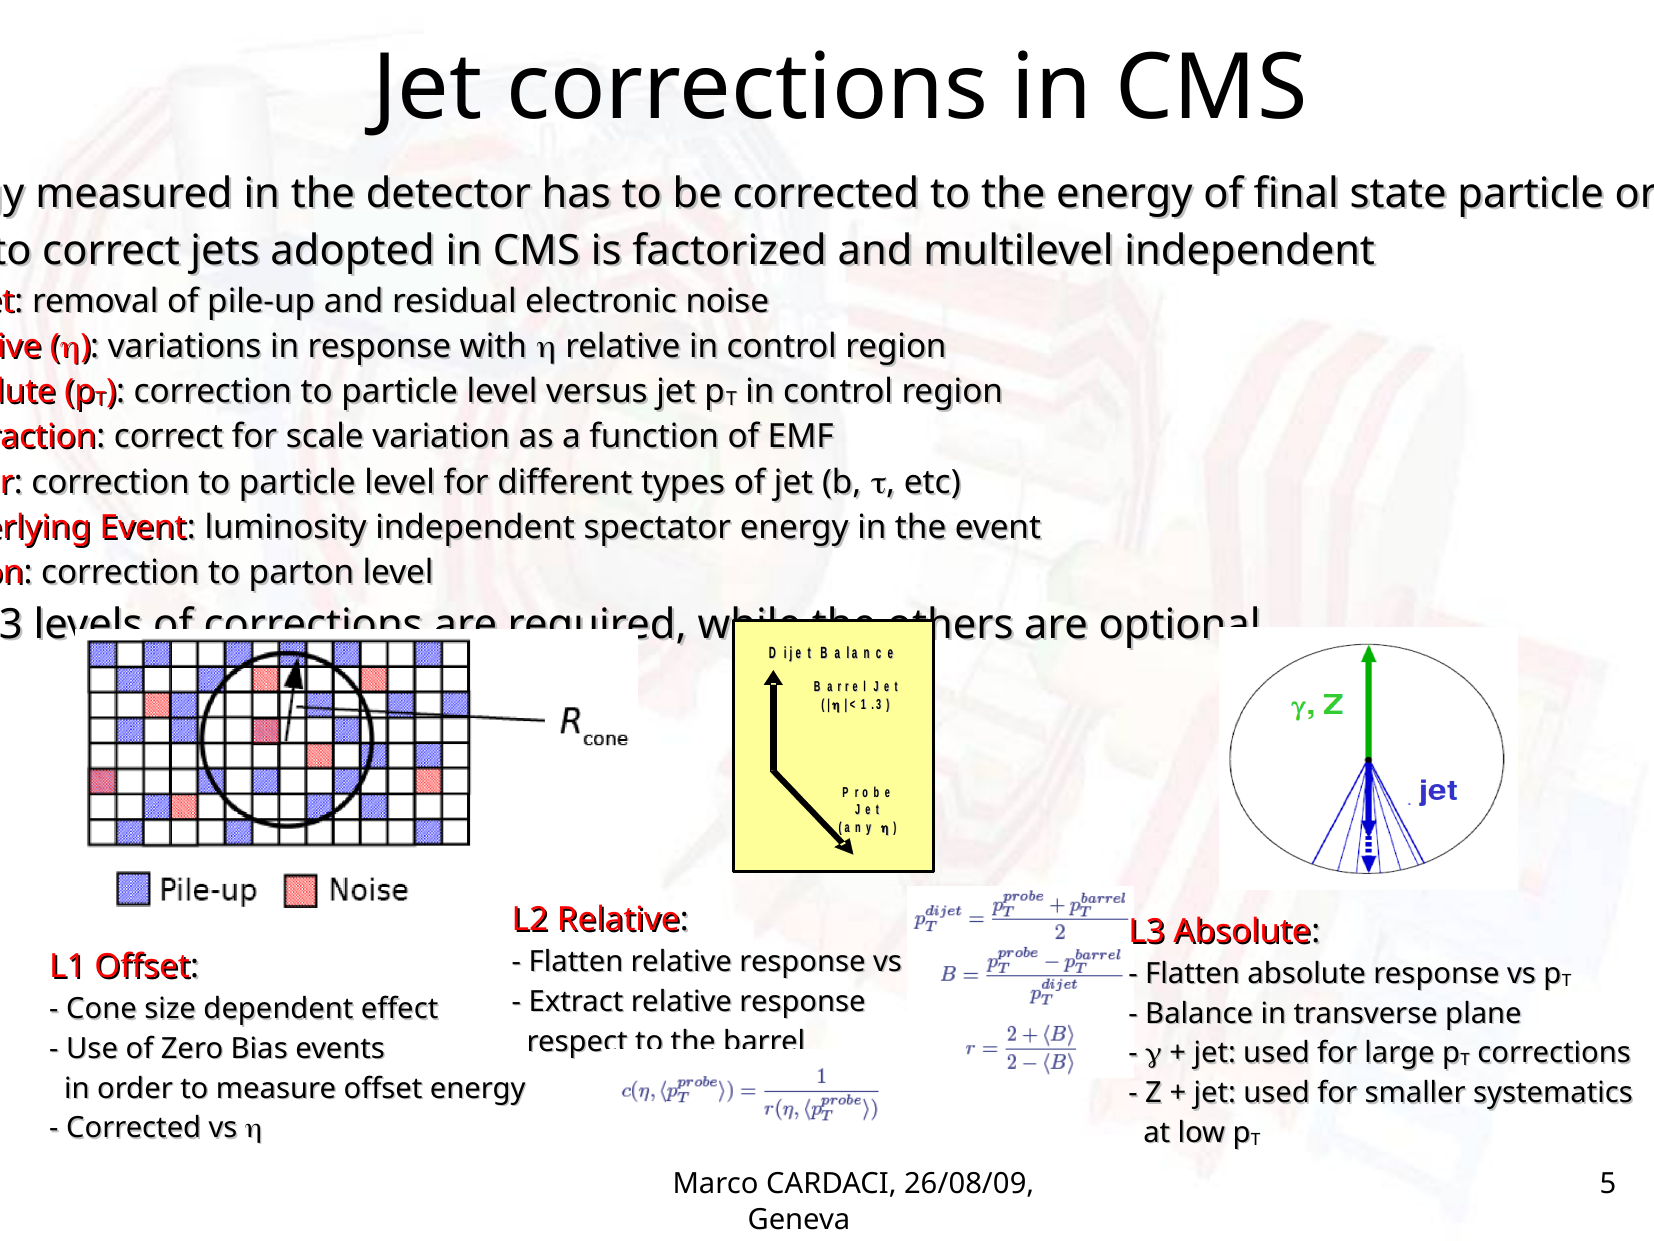

# Jet corrections in CMS
Jet energy measured in the detector has to be corrected to the energy of final state particle or parton
Method to correct jets adopted in CMS is factorized and multilevel independent
 - L1 Offset: removal of pile-up and residual electronic noise
 - L2 Relative (): variations in response with  relative in control region
 - L3 Absolute (pT): correction to particle level versus jet pT in control region
 - L4 EM fraction: correct for scale variation as a function of EMF
 - L5 Flavor: correction to particle level for different types of jet (b, , etc)
 - L6 Underlying Event: luminosity independent spectator energy in the event
 - L7 Parton: correction to parton level
The first 3 levels of corrections are required, while the others are optional
L2 Relative:
- Flatten relative response vs 
- Extract relative response
 respect to the barrel
L3 Absolute:
- Flatten absolute response vs pT
- Balance in transverse plane
-  + jet: used for large pT corrections
- Z + jet: used for smaller systematics
 at low pT
L1 Offset:
- Cone size dependent effect
- Use of Zero Bias events
 in order to measure offset energy
- Corrected vs 
Marco CARDACI, 26/08/09, Geneva
5